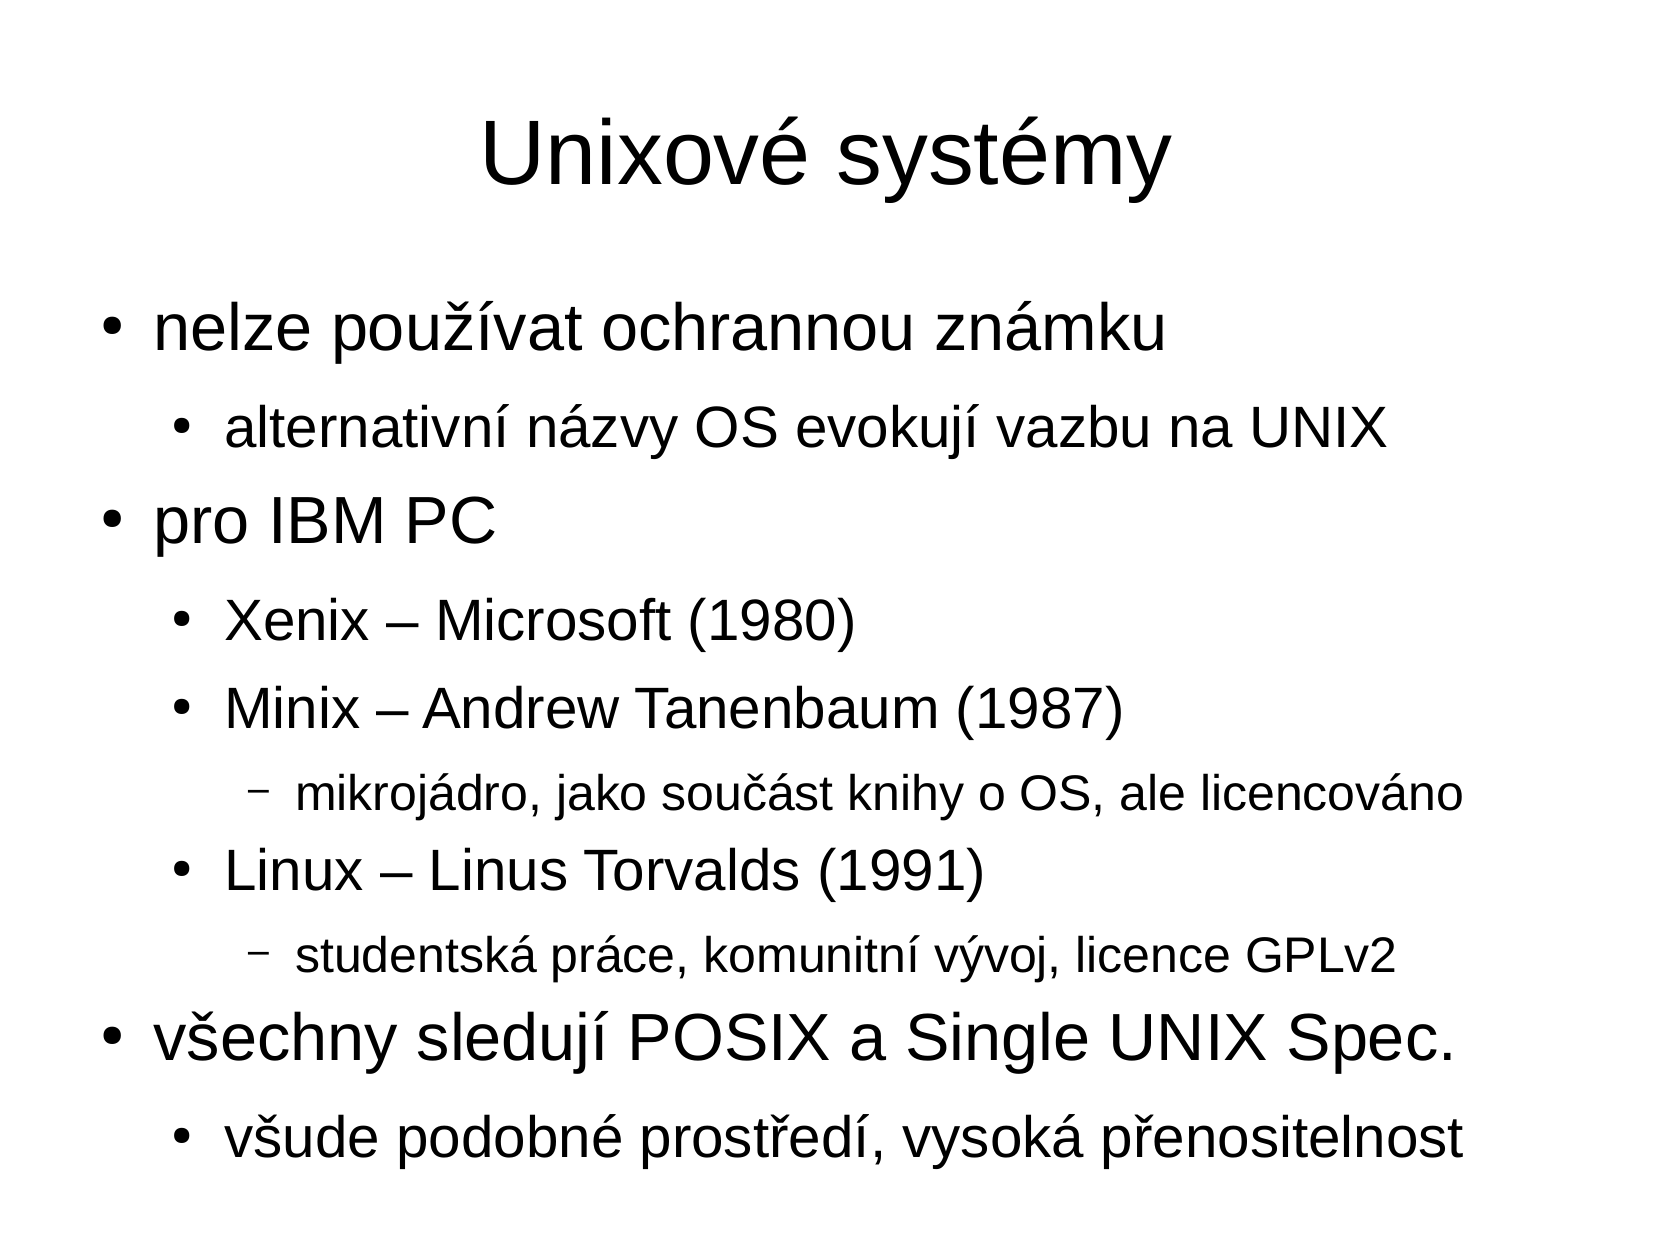

# Unixové systémy
nelze používat ochrannou známku
alternativní názvy OS evokují vazbu na UNIX
pro IBM PC
Xenix – Microsoft (1980)
Minix – Andrew Tanenbaum (1987)
mikrojádro, jako součást knihy o OS, ale licencováno
Linux – Linus Torvalds (1991)
studentská práce, komunitní vývoj, licence GPLv2
všechny sledují POSIX a Single UNIX Spec.
všude podobné prostředí, vysoká přenositelnost